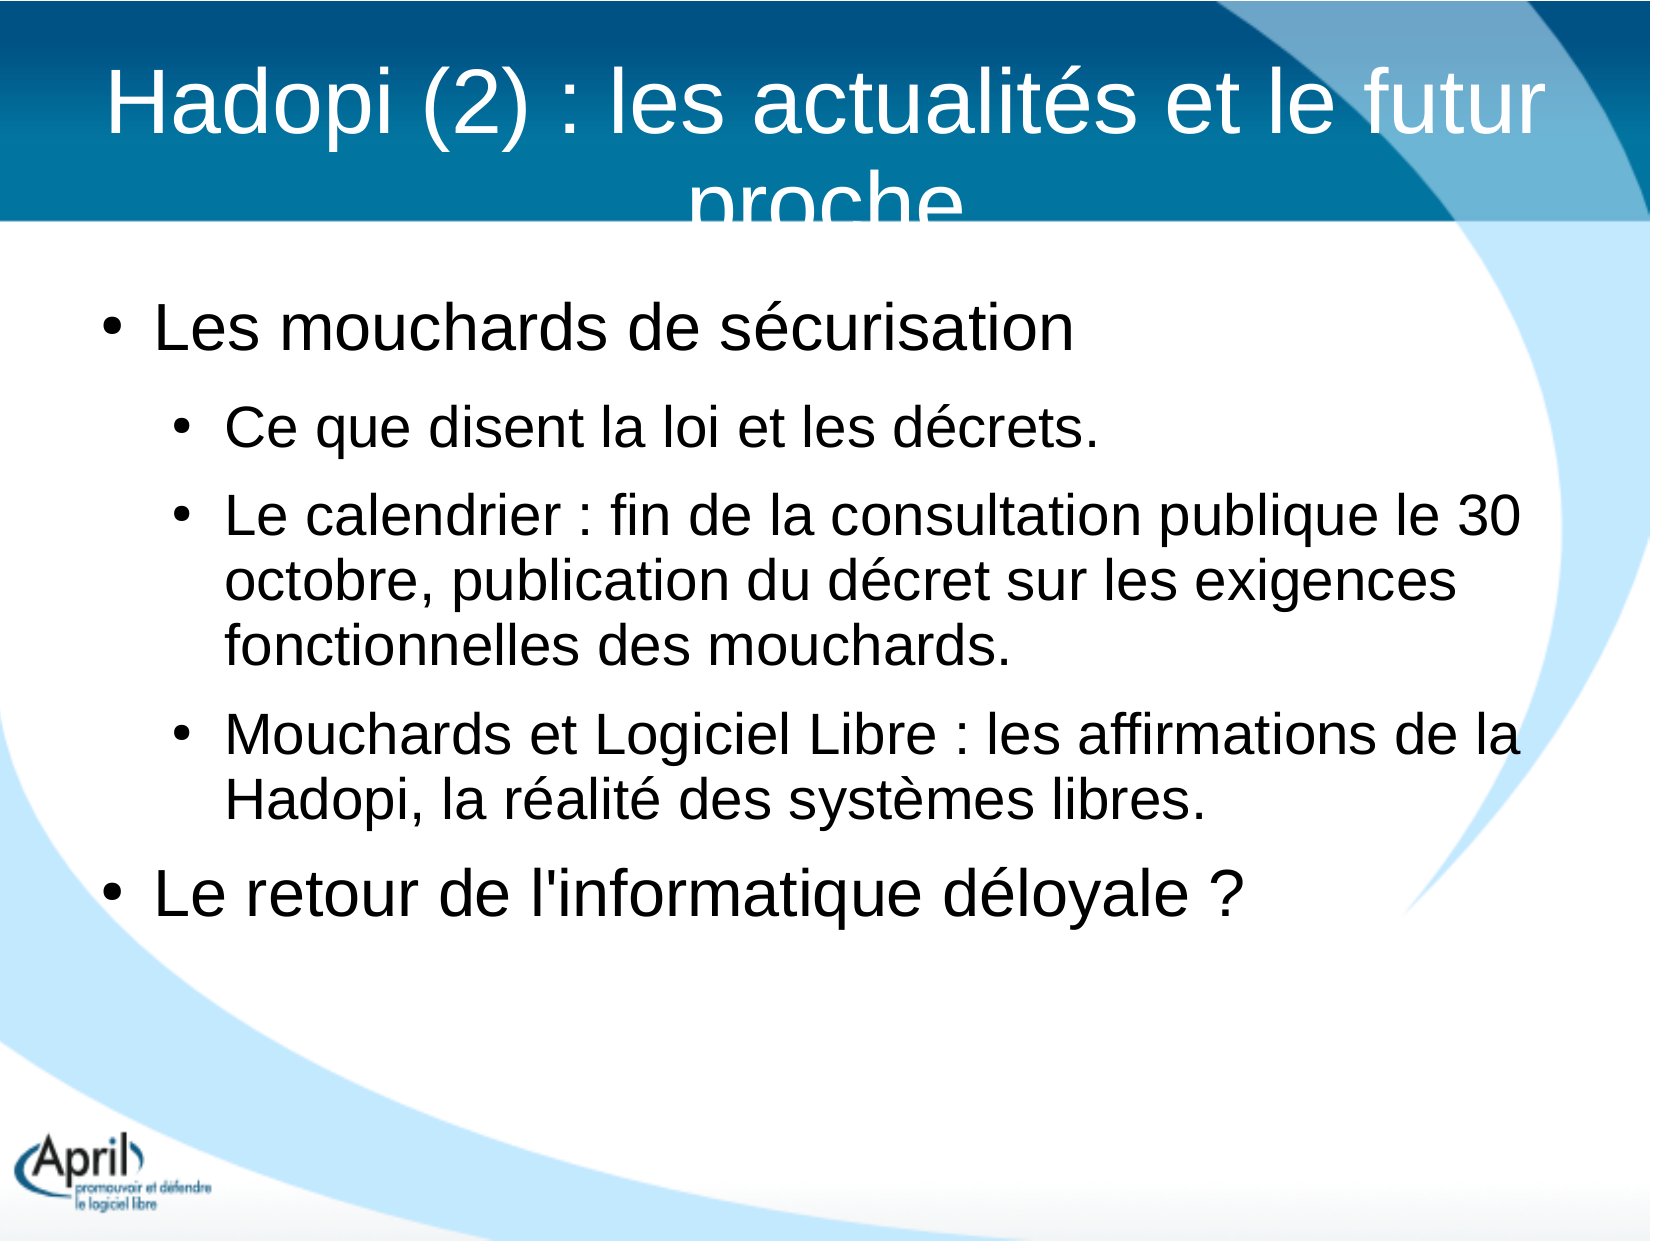

# Hadopi (2) : les actualités et le futur proche
Les mouchards de sécurisation
Ce que disent la loi et les décrets.
Le calendrier : fin de la consultation publique le 30 octobre, publication du décret sur les exigences fonctionnelles des mouchards.
Mouchards et Logiciel Libre : les affirmations de la Hadopi, la réalité des systèmes libres.
Le retour de l'informatique déloyale ?